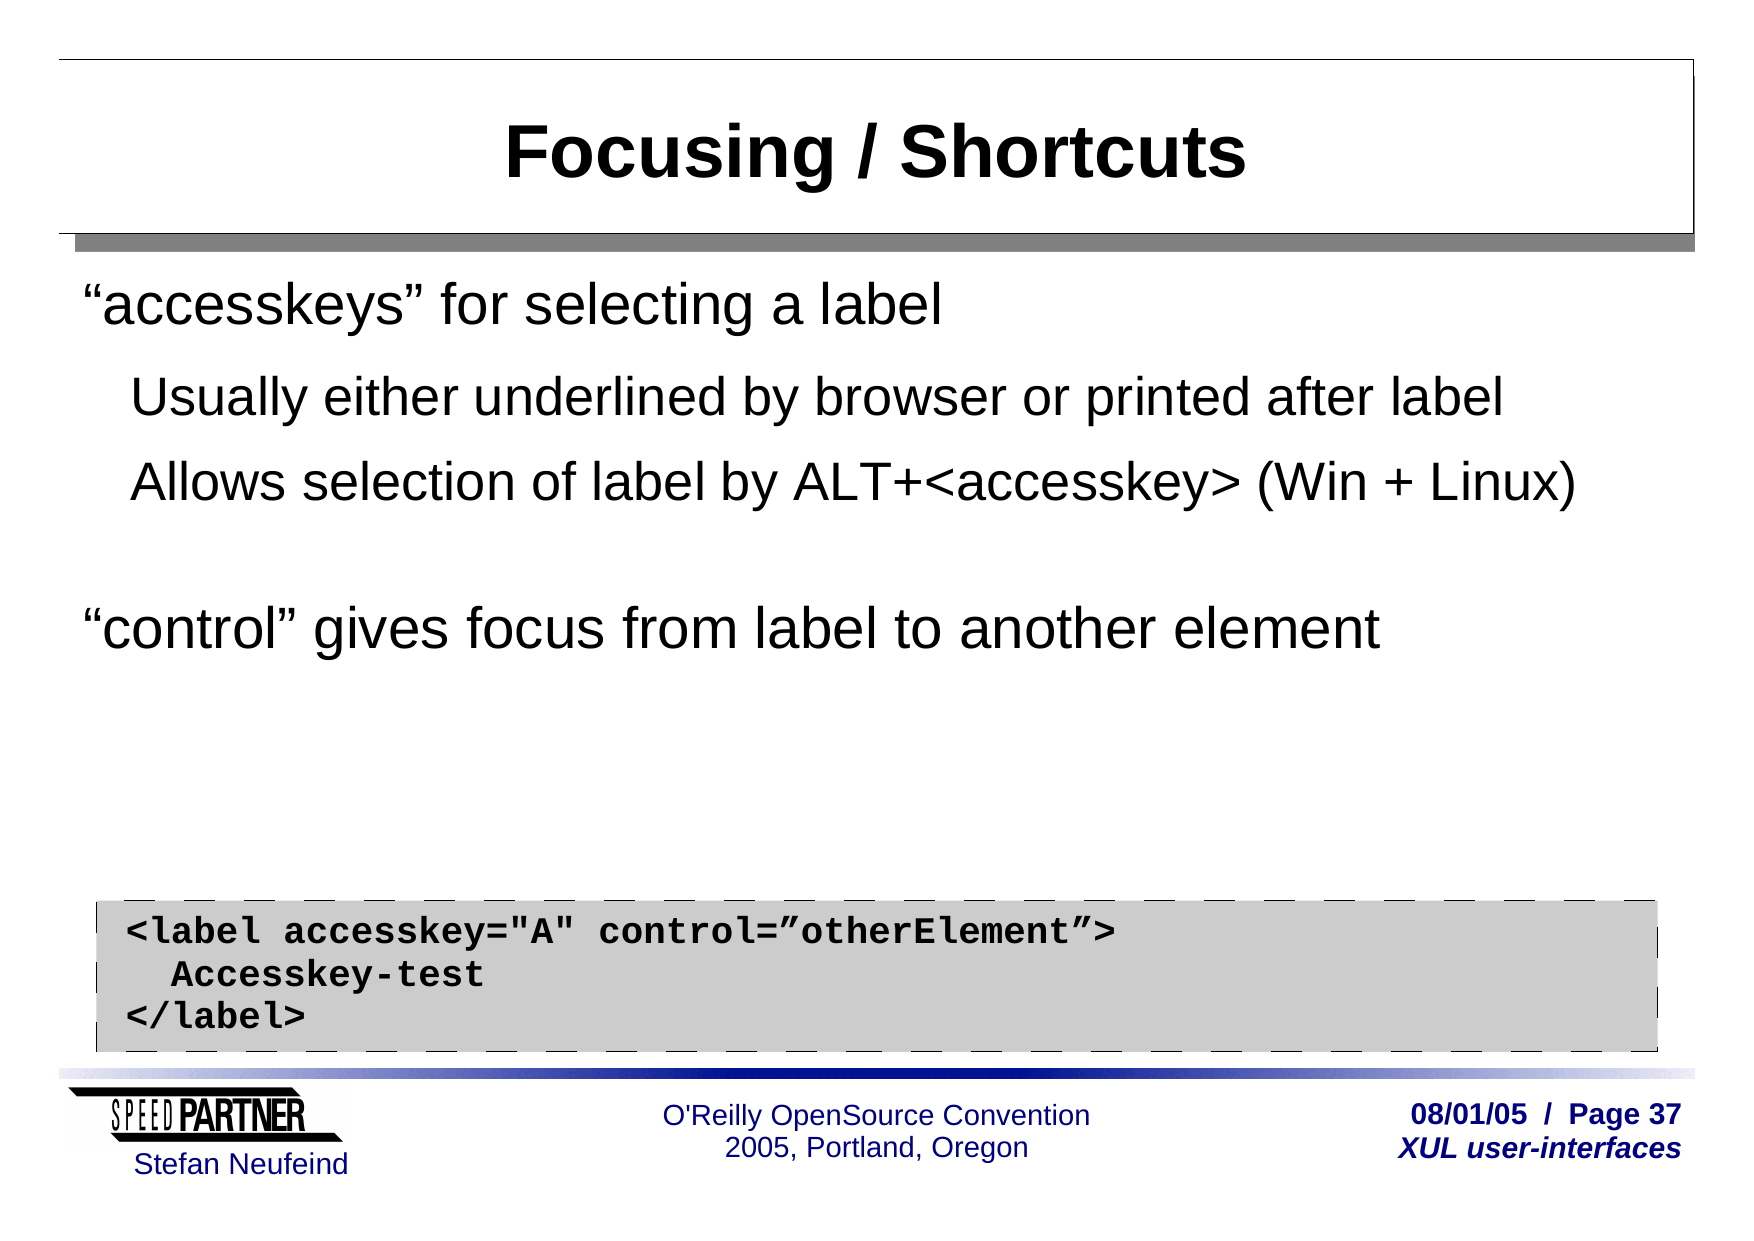

# Focusing / Shortcuts
“accesskeys” for selecting a label
Usually either underlined by browser or printed after label
Allows selection of label by ALT+<accesskey> (Win + Linux)
“control” gives focus from label to another element
<label accesskey="A" control=”otherElement”>
 Accesskey-test
</label>